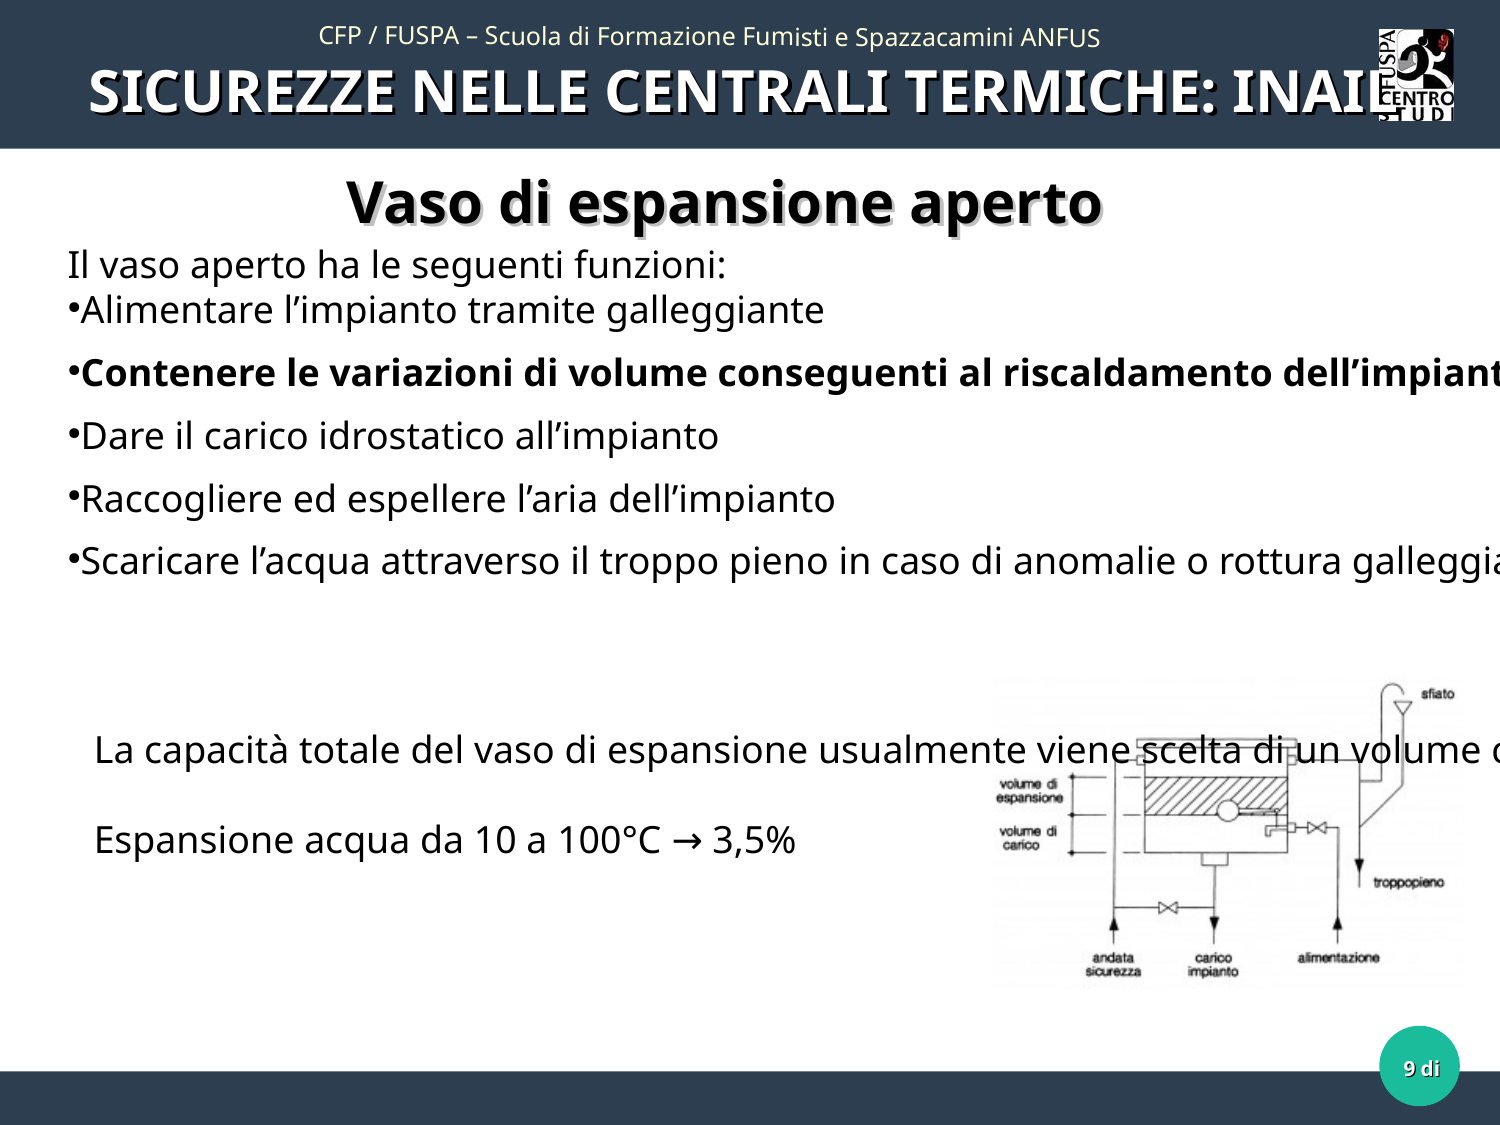

# Vaso di espansione aperto
Il vaso aperto ha le seguenti funzioni:
Alimentare l’impianto tramite galleggiante
Contenere le variazioni di volume conseguenti al riscaldamento dell’impianto
Dare il carico idrostatico all’impianto
Raccogliere ed espellere l’aria dell’impianto
Scaricare l’acqua attraverso il troppo pieno in caso di anomalie o rottura galleggiante
La capacità totale del vaso di espansione usualmente viene scelta di un volume corrispondente a circa il doppio della dilatazione totale massima dell’impianto
Espansione acqua da 10 a 100°C → 3,5%